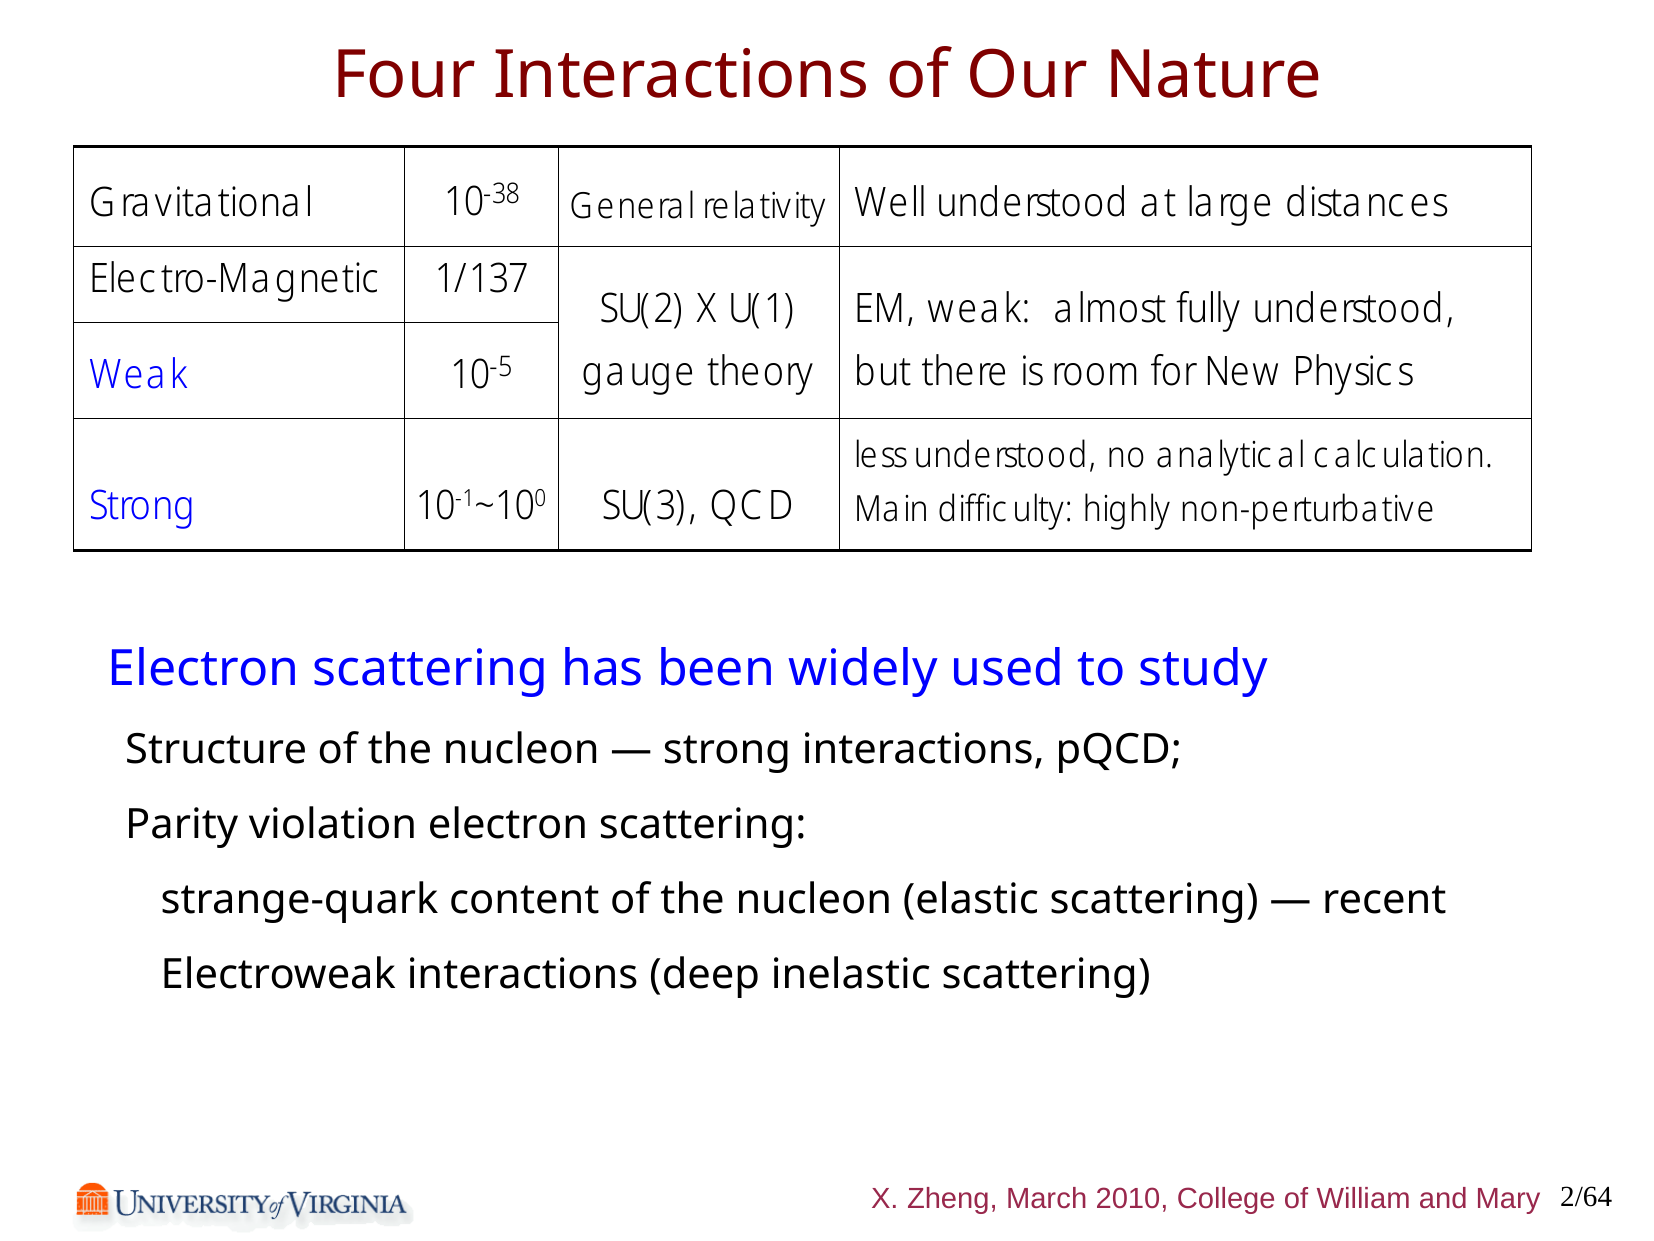

# Four Interactions of Our Nature
Electron scattering has been widely used to study
Structure of the nucleon — strong interactions, pQCD;
Parity violation electron scattering:
strange-quark content of the nucleon (elastic scattering) — recent
Electroweak interactions (deep inelastic scattering)